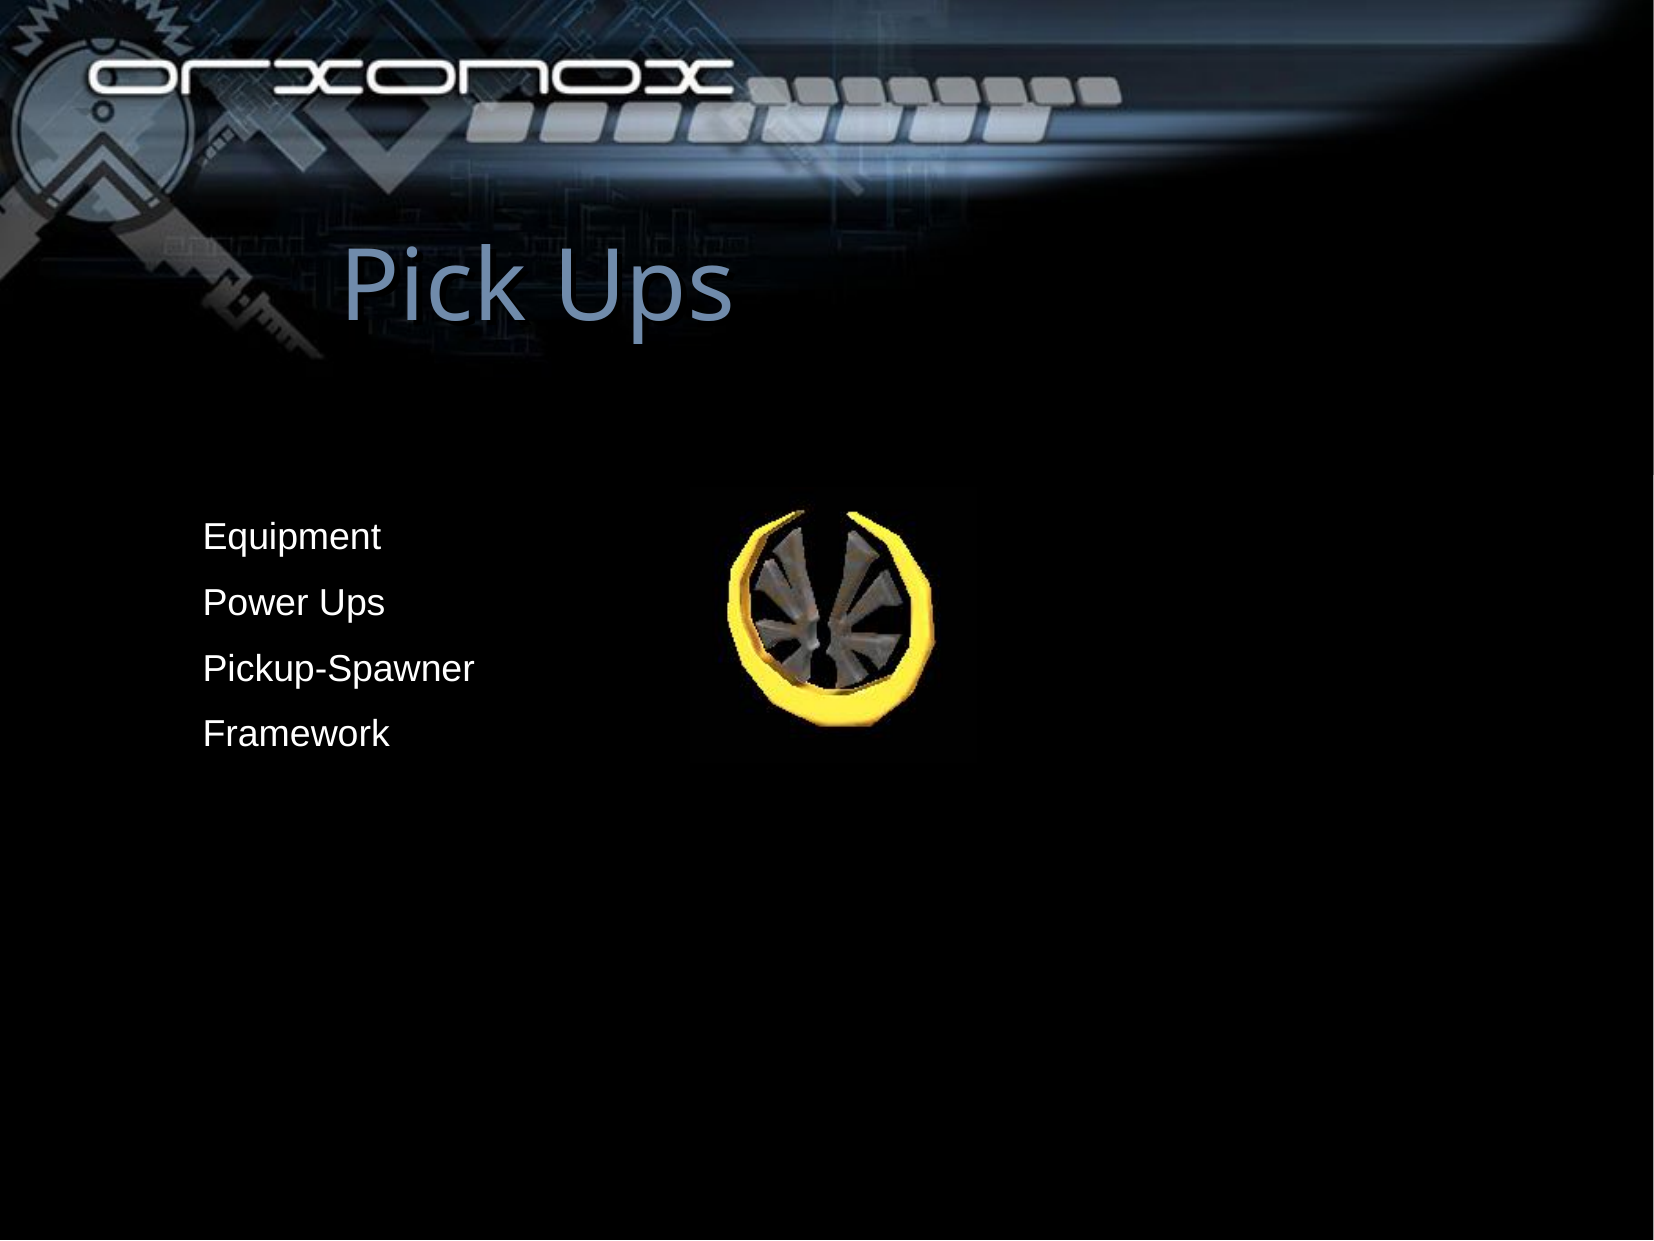

Pick Ups
 Equipment
 Power Ups
 Pickup-Spawner
 Framework